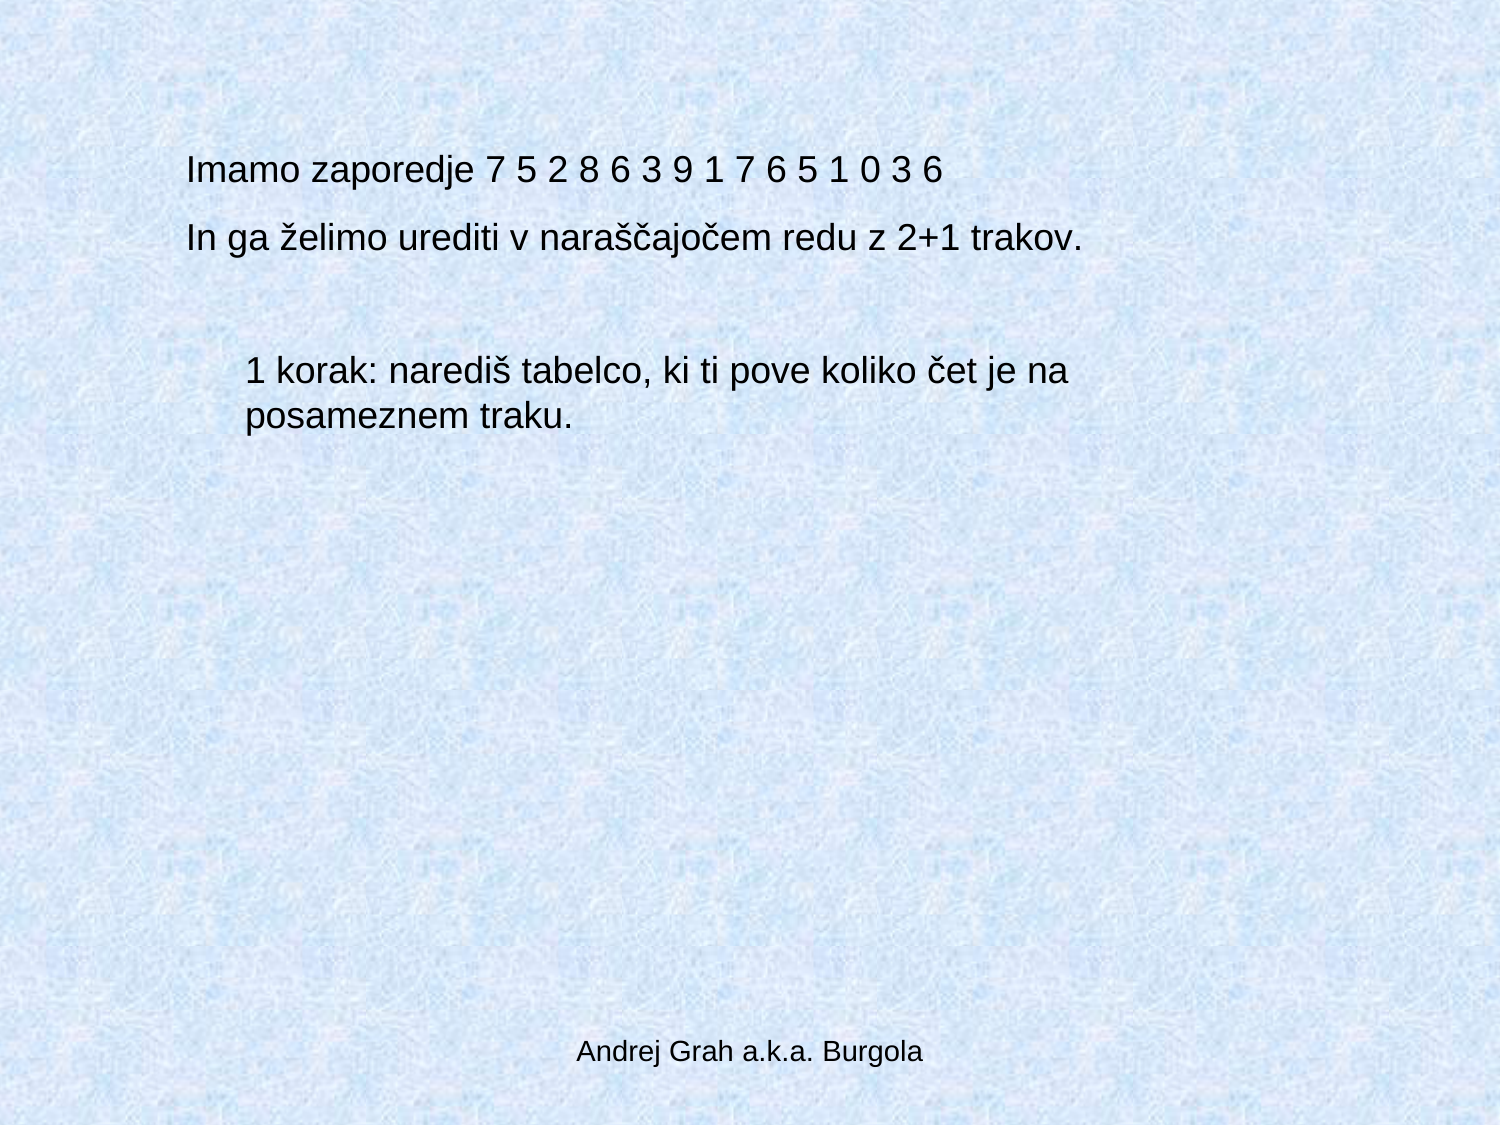

Imamo zaporedje 7 5 2 8 6 3 9 1 7 6 5 1 0 3 6
In ga želimo urediti v naraščajočem redu z 2+1 trakov.
1 korak: narediš tabelco, ki ti pove koliko čet je na posameznem traku.
Andrej Grah a.k.a. Burgola